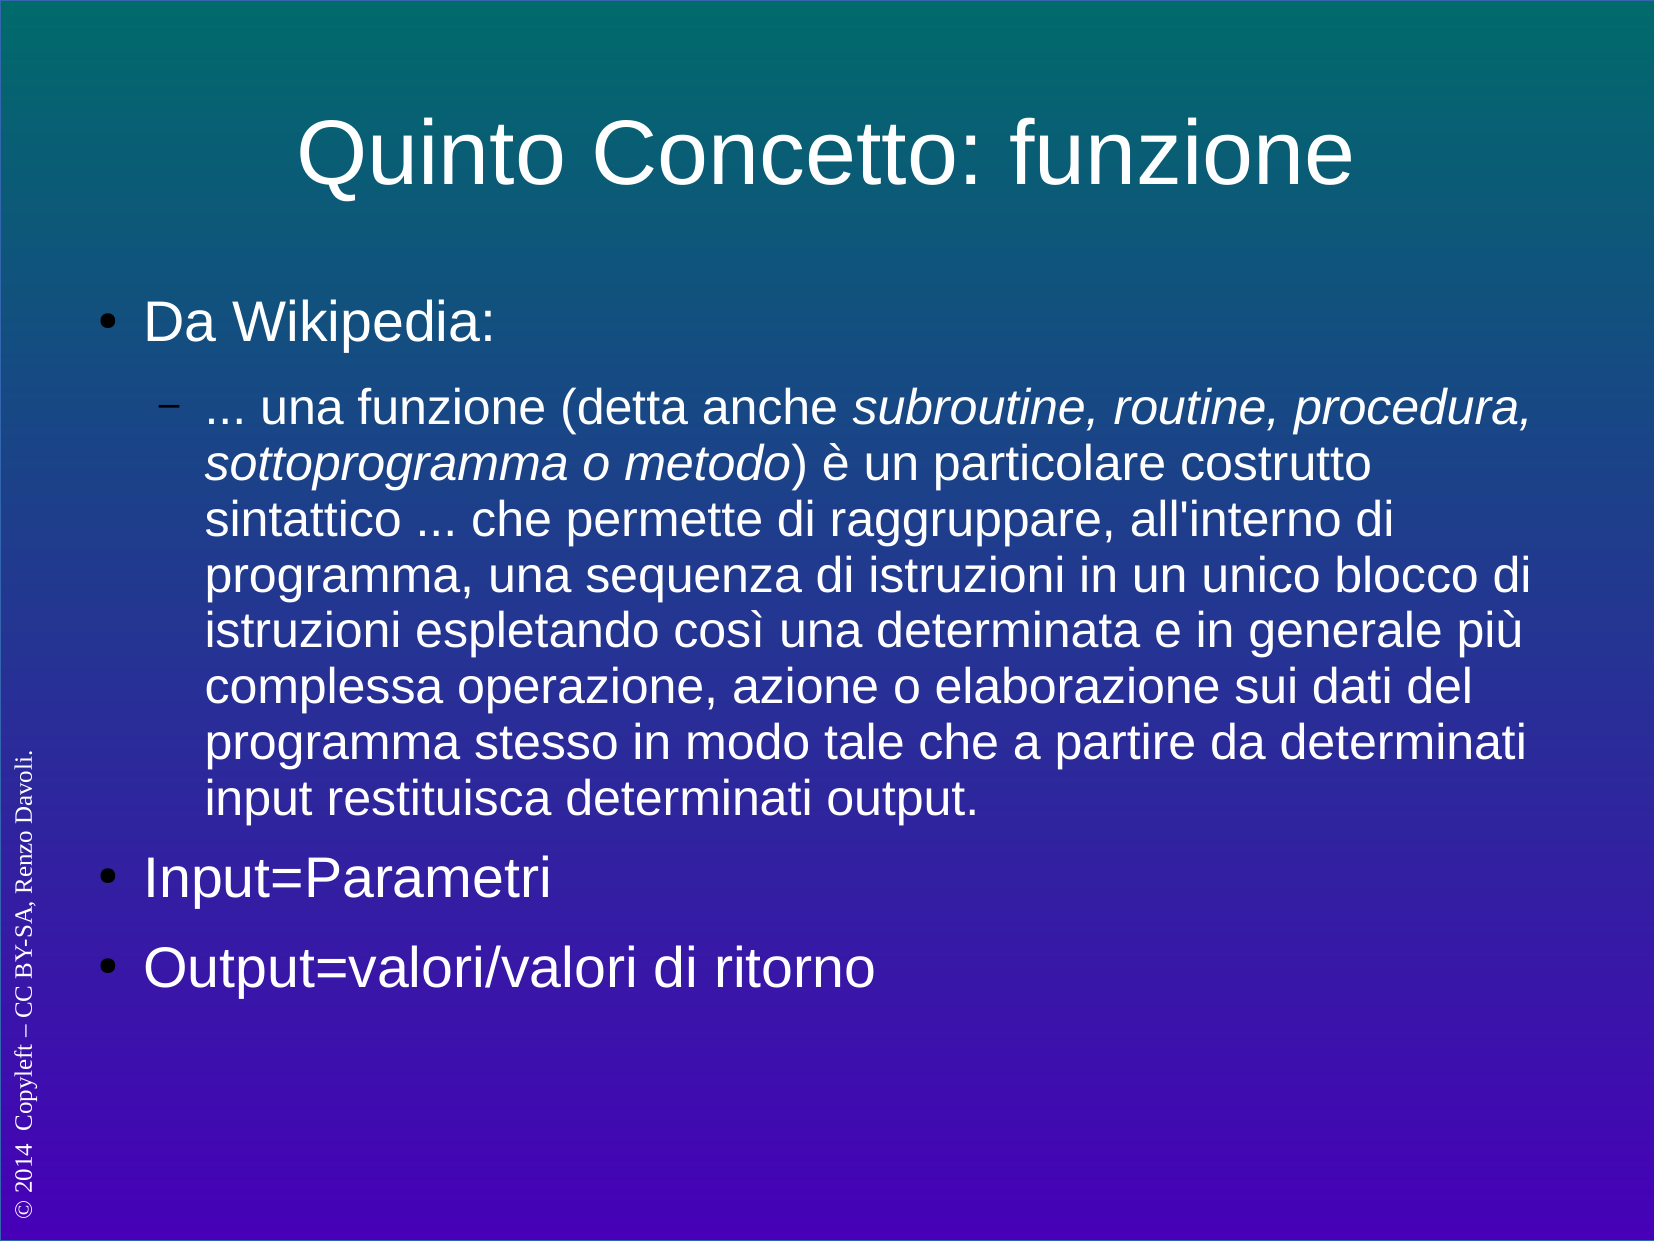

# Quinto Concetto: funzione
Da Wikipedia:
... una funzione (detta anche subroutine, routine, procedura, sottoprogramma o metodo) è un particolare costrutto sintattico ... che permette di raggruppare, all'interno di programma, una sequenza di istruzioni in un unico blocco di istruzioni espletando così una determinata e in generale più complessa operazione, azione o elaborazione sui dati del programma stesso in modo tale che a partire da determinati input restituisca determinati output.
Input=Parametri
Output=valori/valori di ritorno